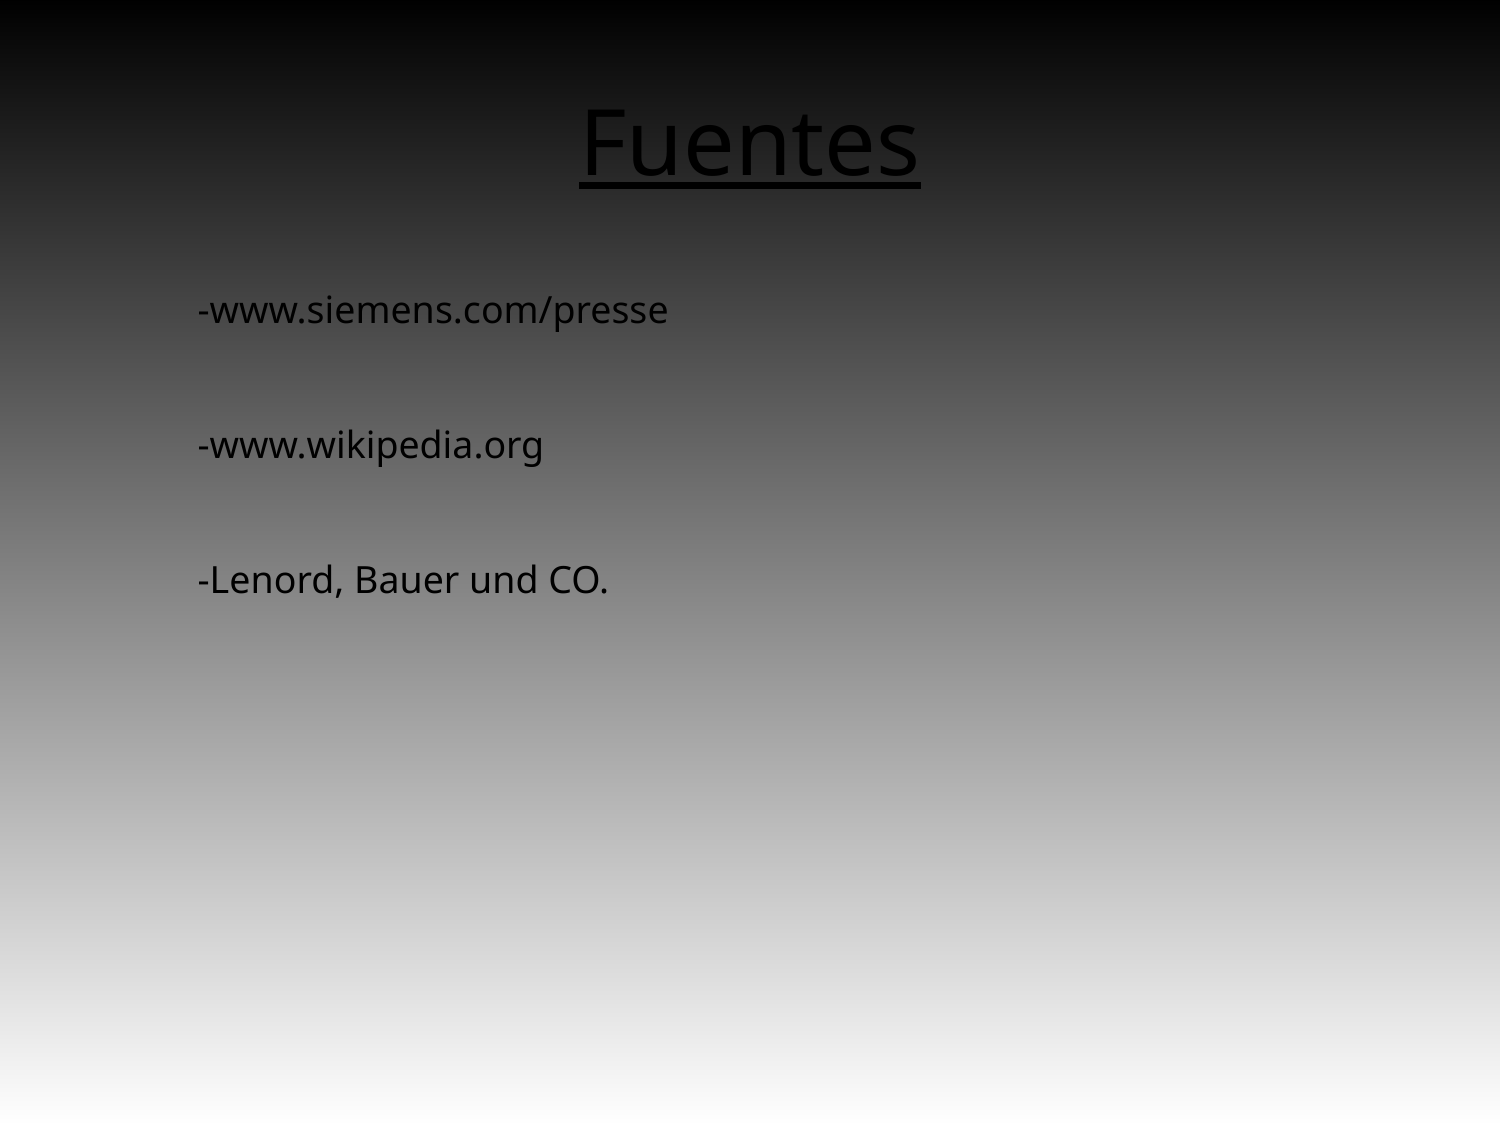

# Fuentes
-www.siemens.com/presse
-www.wikipedia.org
-Lenord, Bauer und CO.